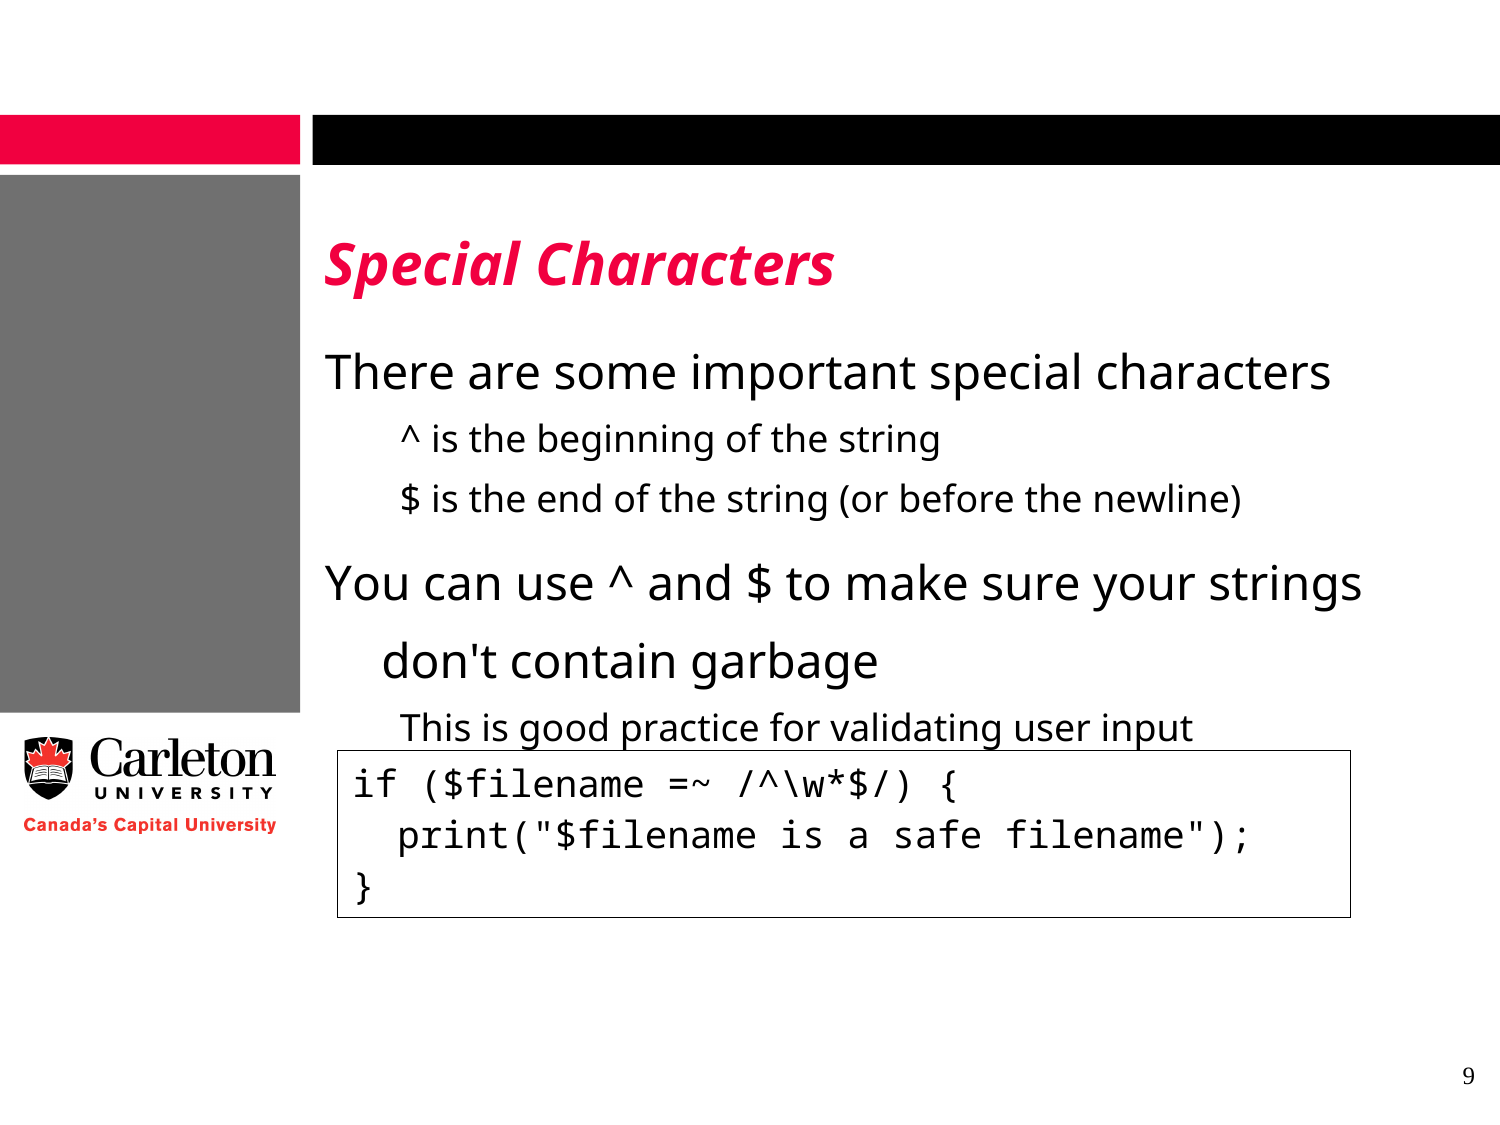

# Special Characters
There are some important special characters
^ is the beginning of the string
$ is the end of the string (or before the newline)
You can use ^ and $ to make sure your strings don't contain garbage
This is good practice for validating user input
if ($filename =~ /^\w*$/) {
 print("$filename is a safe filename");
}
9